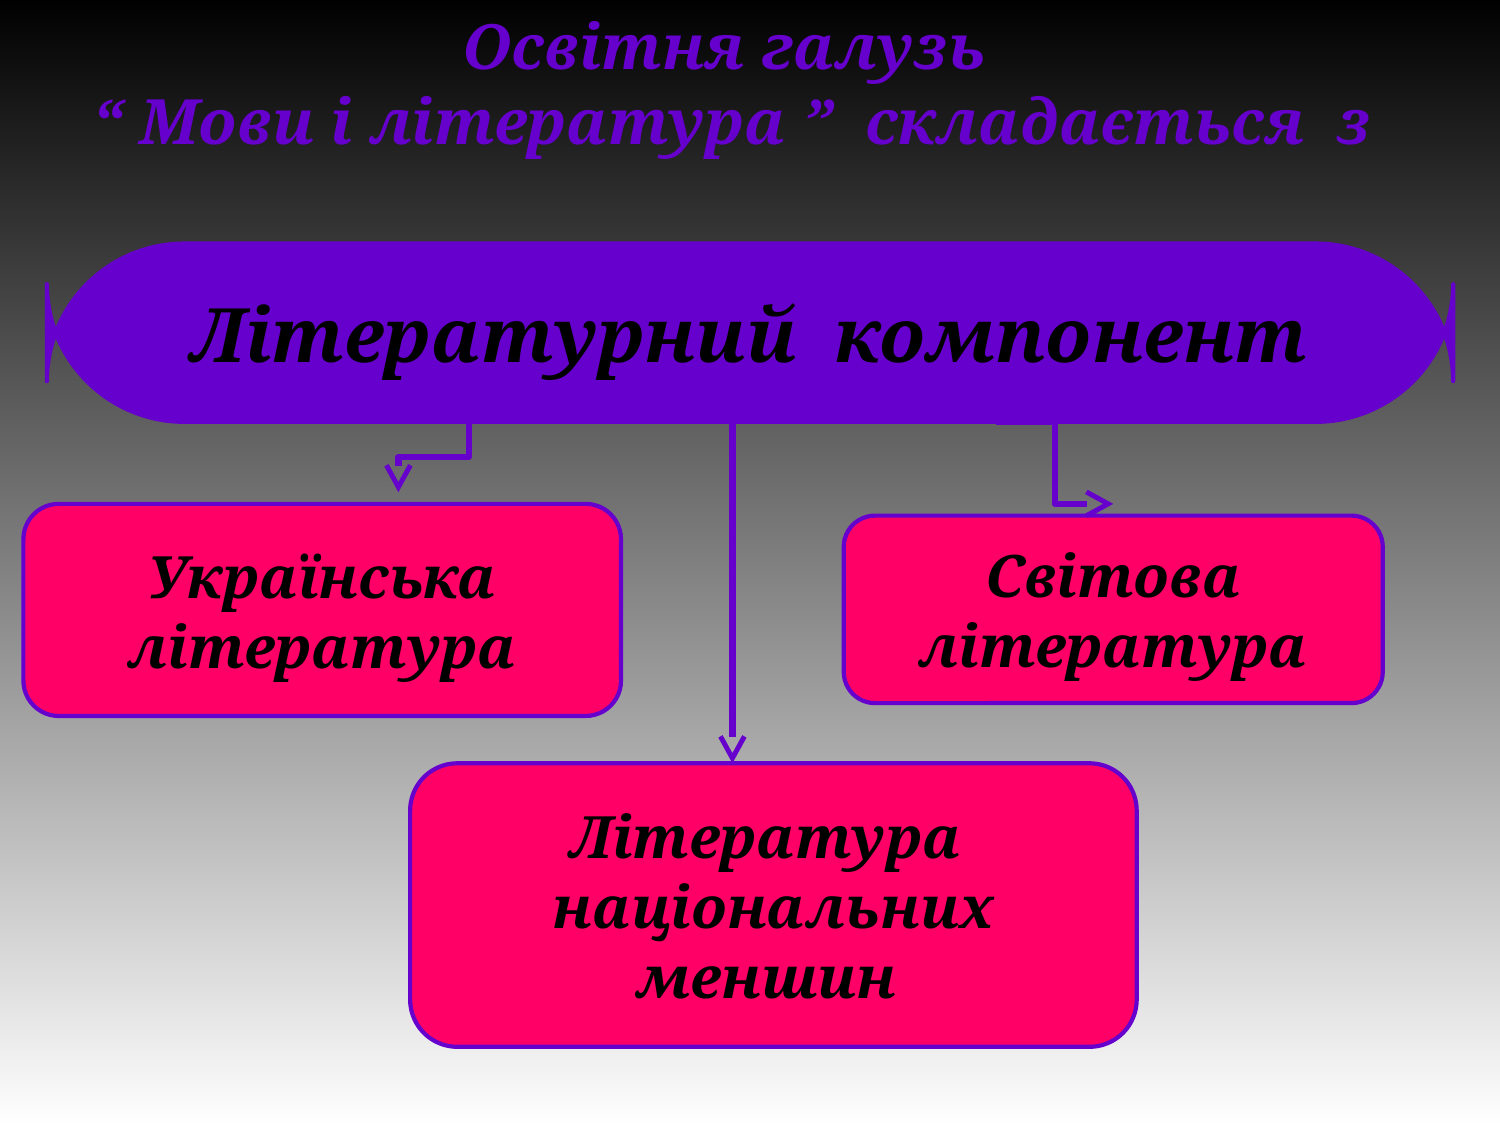

Освітня галузь
“ Мови і література ” складається з
#
Літературний компонент
Українська література
Світова література
Література національних меншин